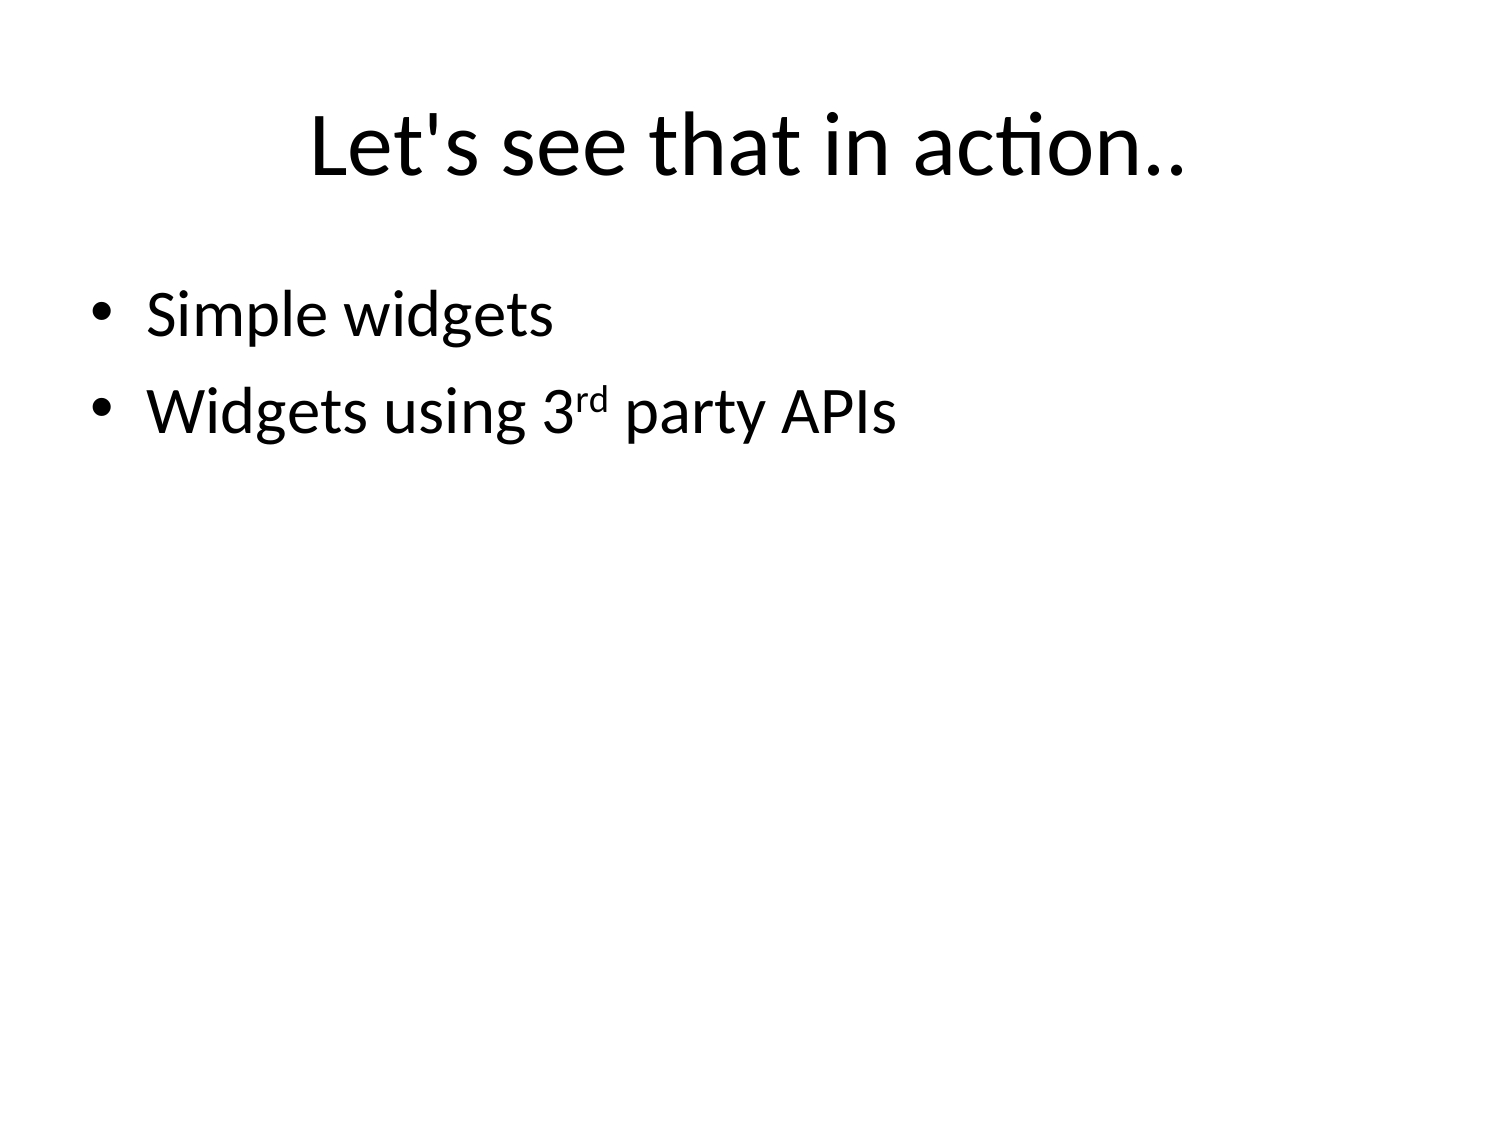

# Let's see that in action..
Simple widgets
Widgets using 3rd party APIs